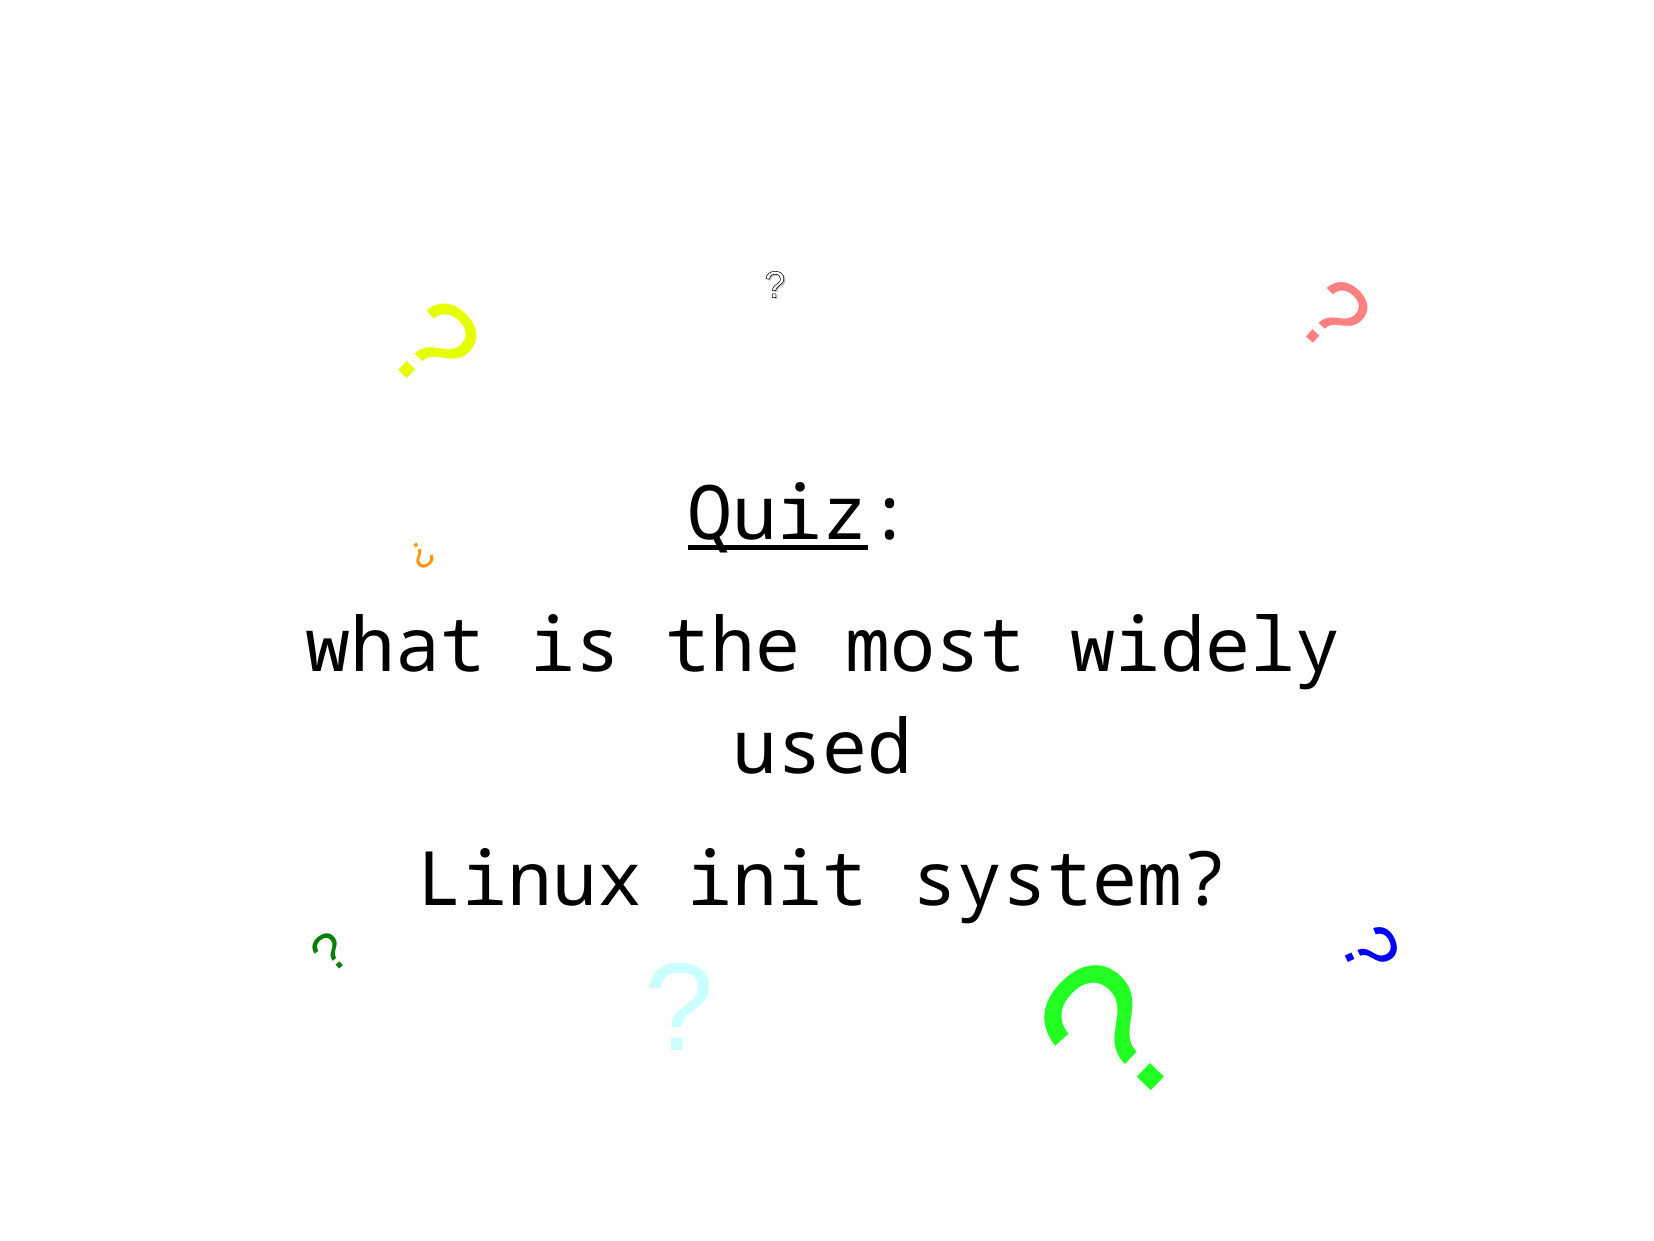

?
?
?
# Quiz:
what is the most widely used
Linux init system?
?
?
?
?
?